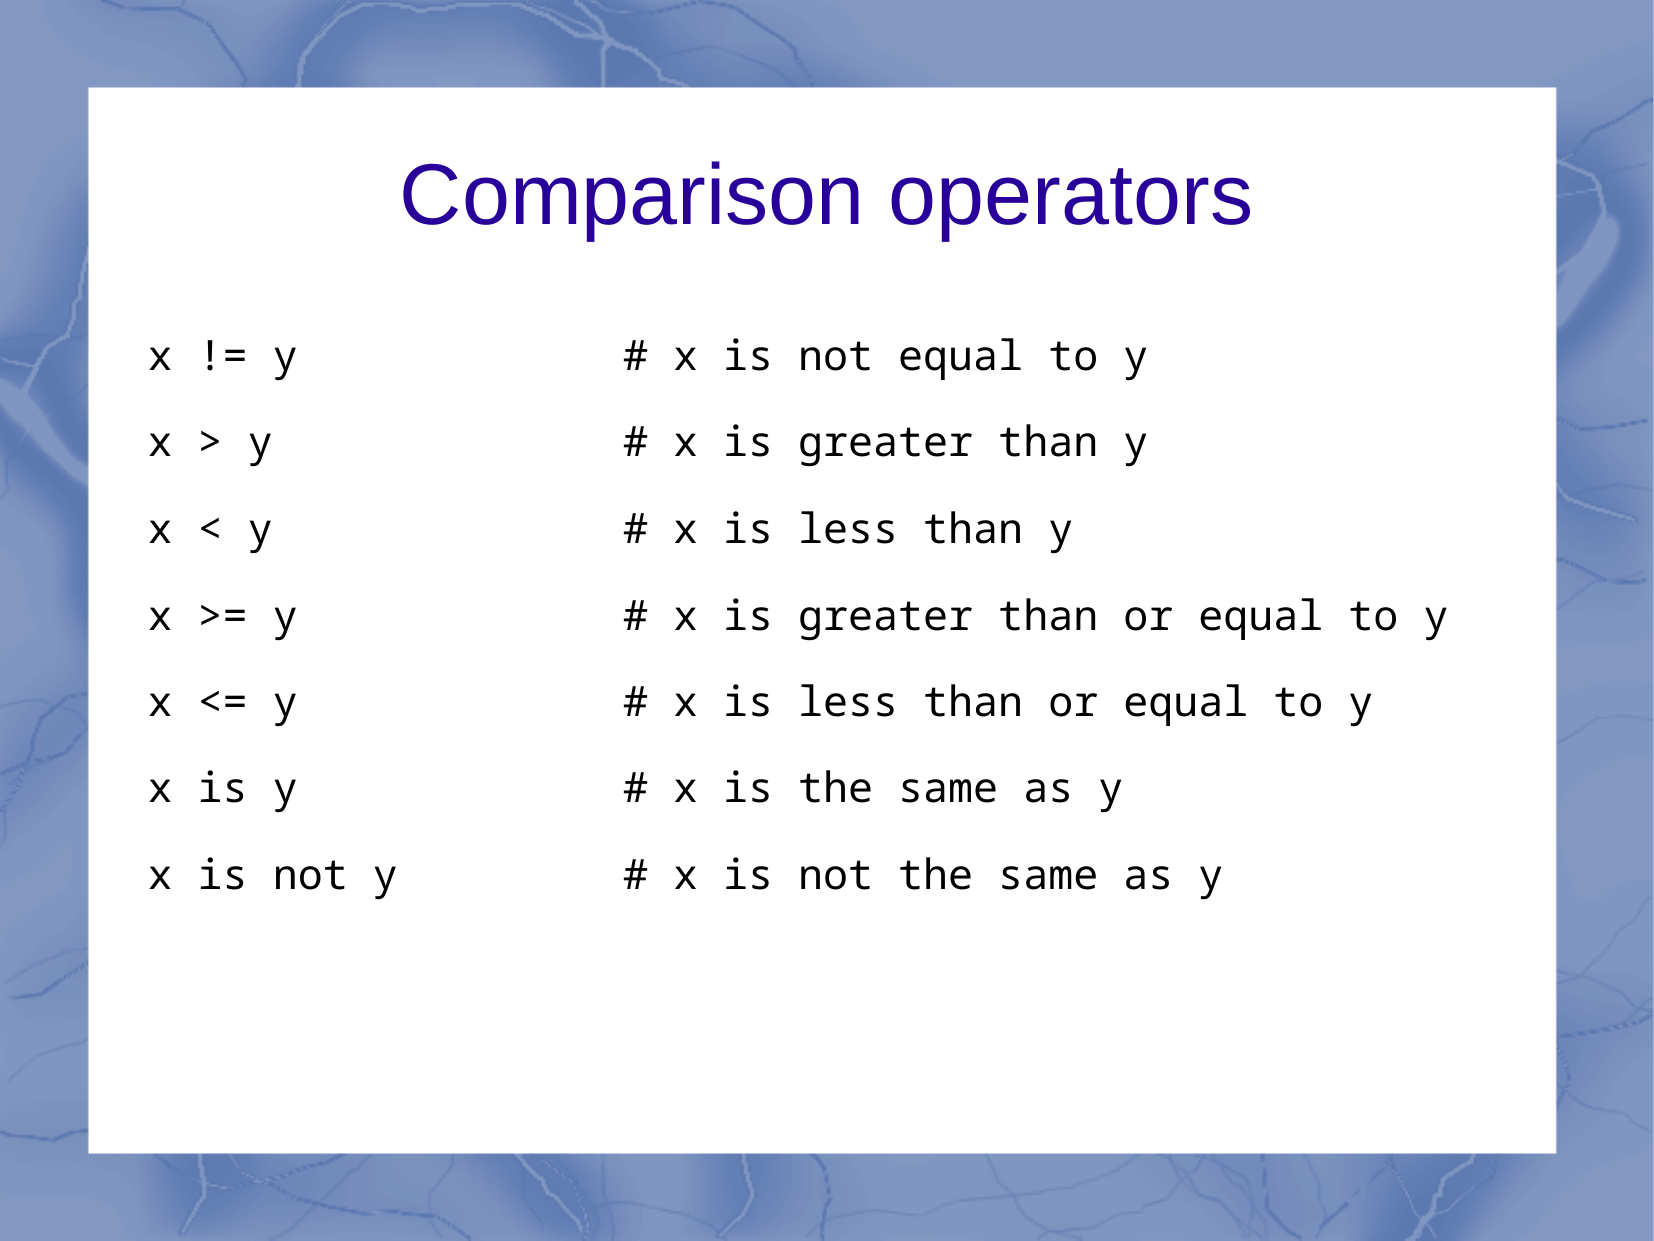

# Comparison operators
x != y # x is not equal to y
x > y # x is greater than y
x < y # x is less than y
x >= y # x is greater than or equal to y
x <= y # x is less than or equal to y
x is y # x is the same as y
x is not y # x is not the same as y